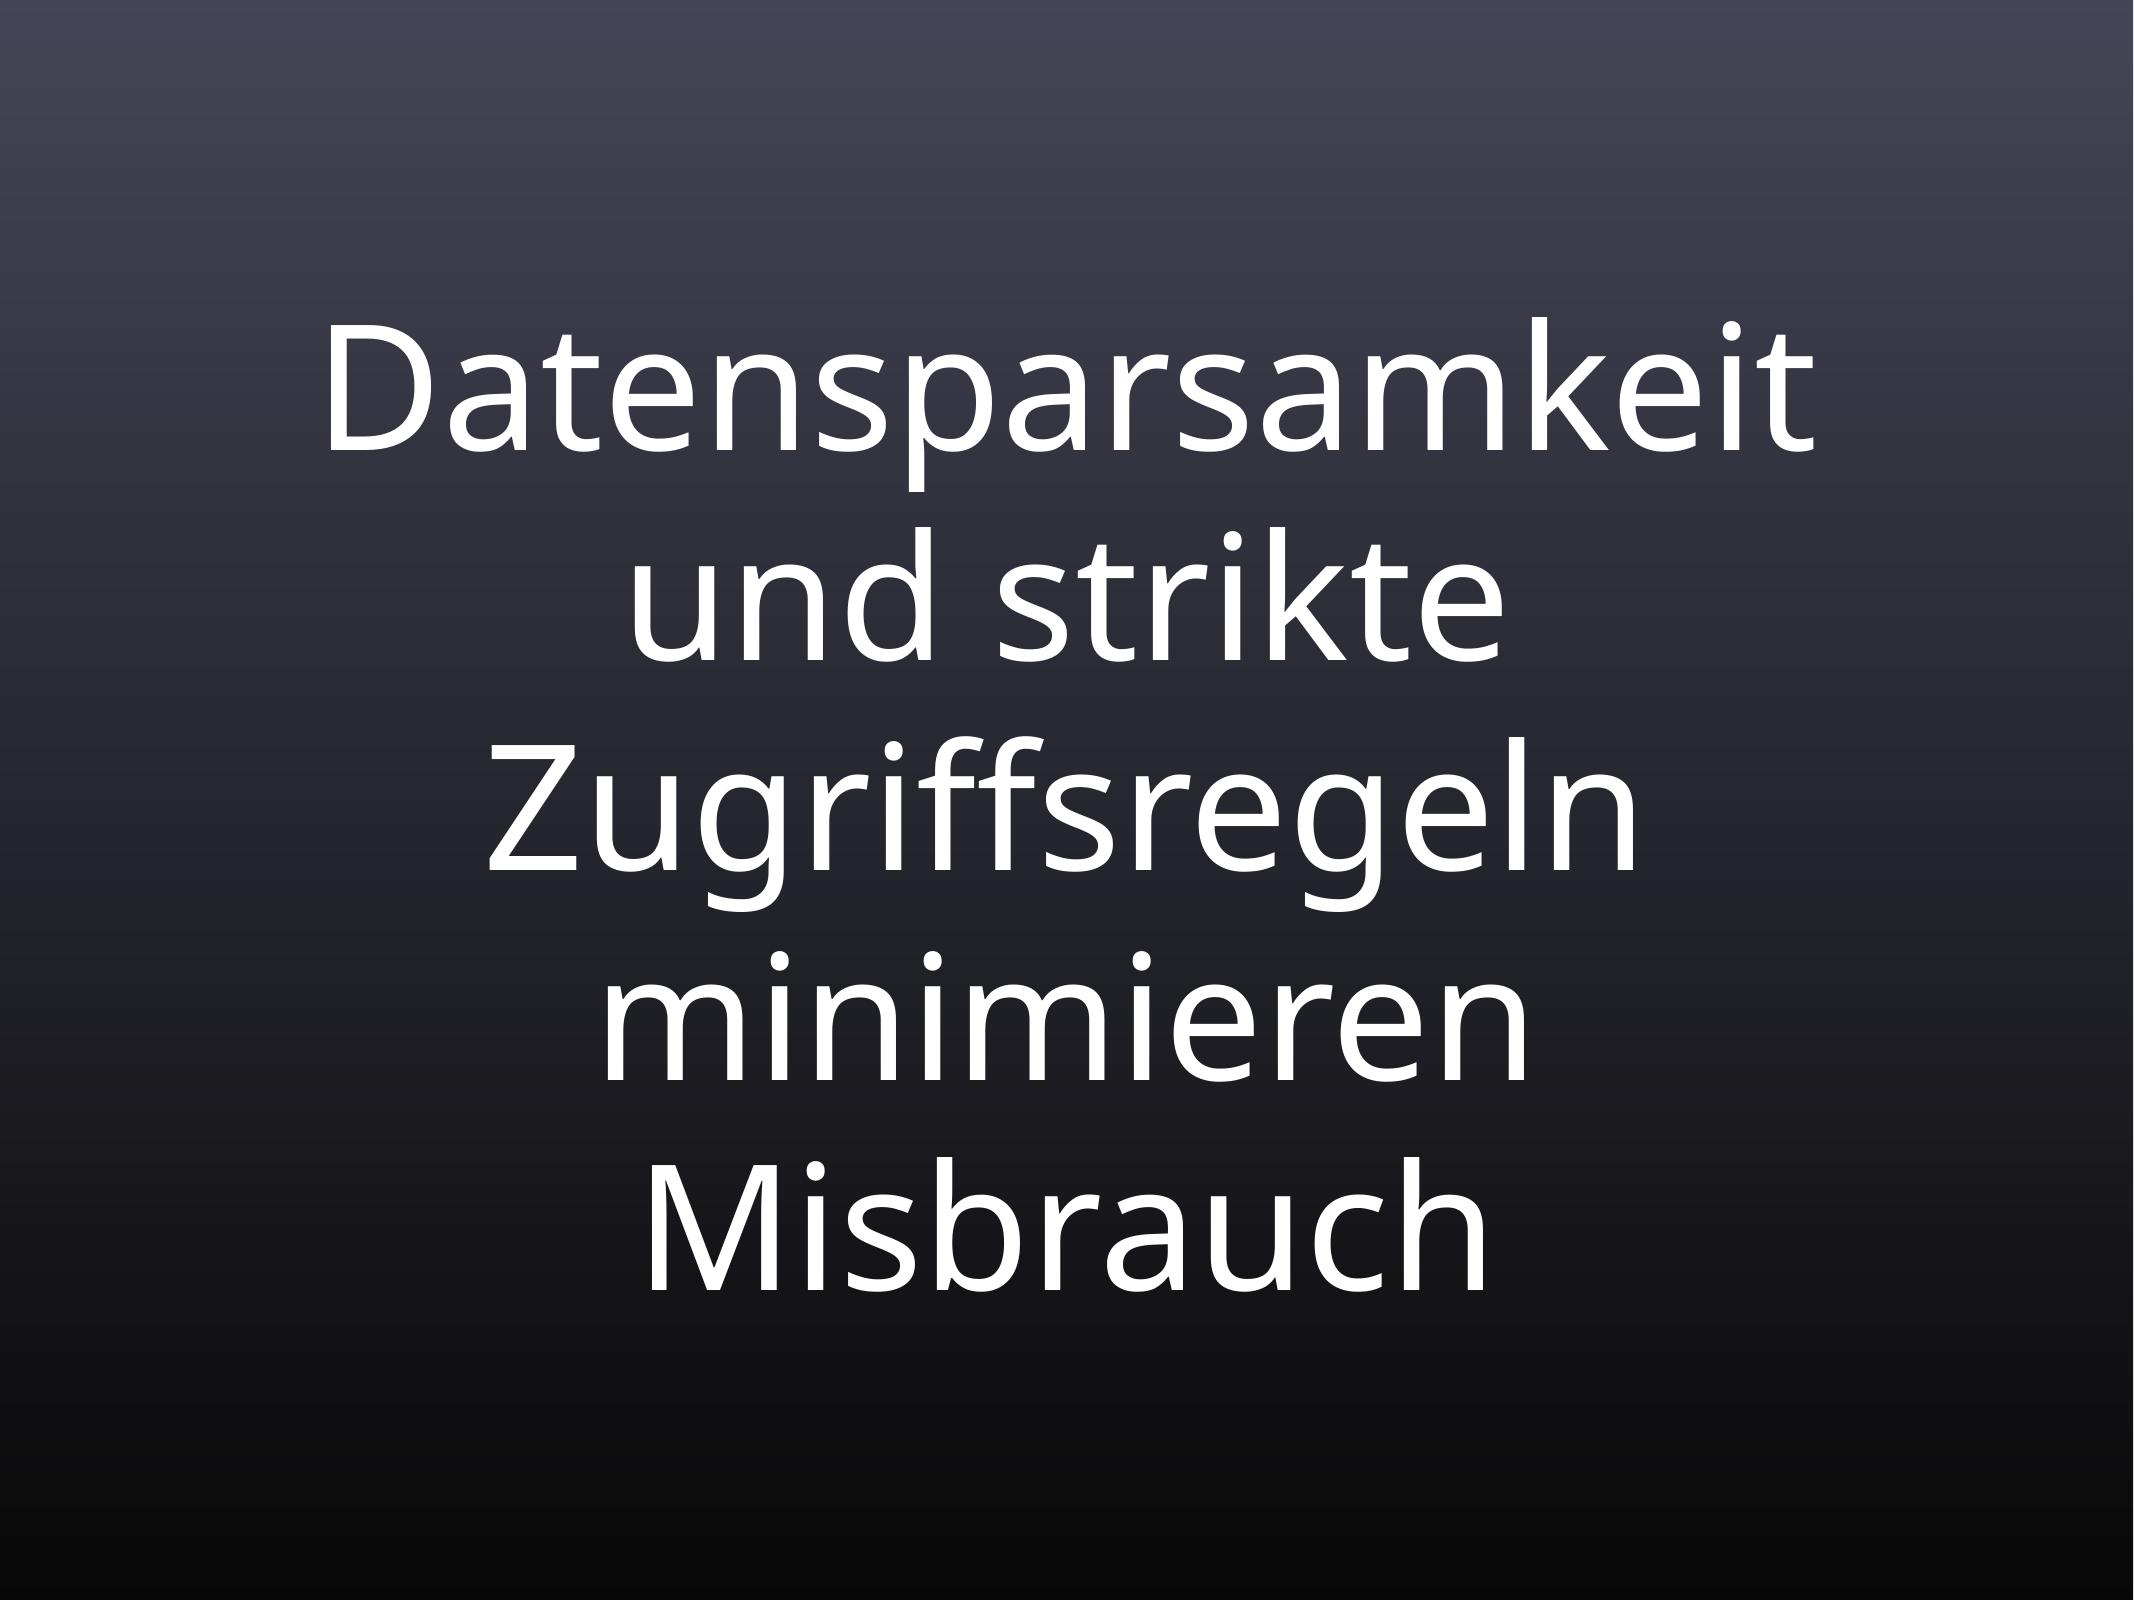

# Datensparsamkeit und strikte Zugriffsregeln minimieren Misbrauch